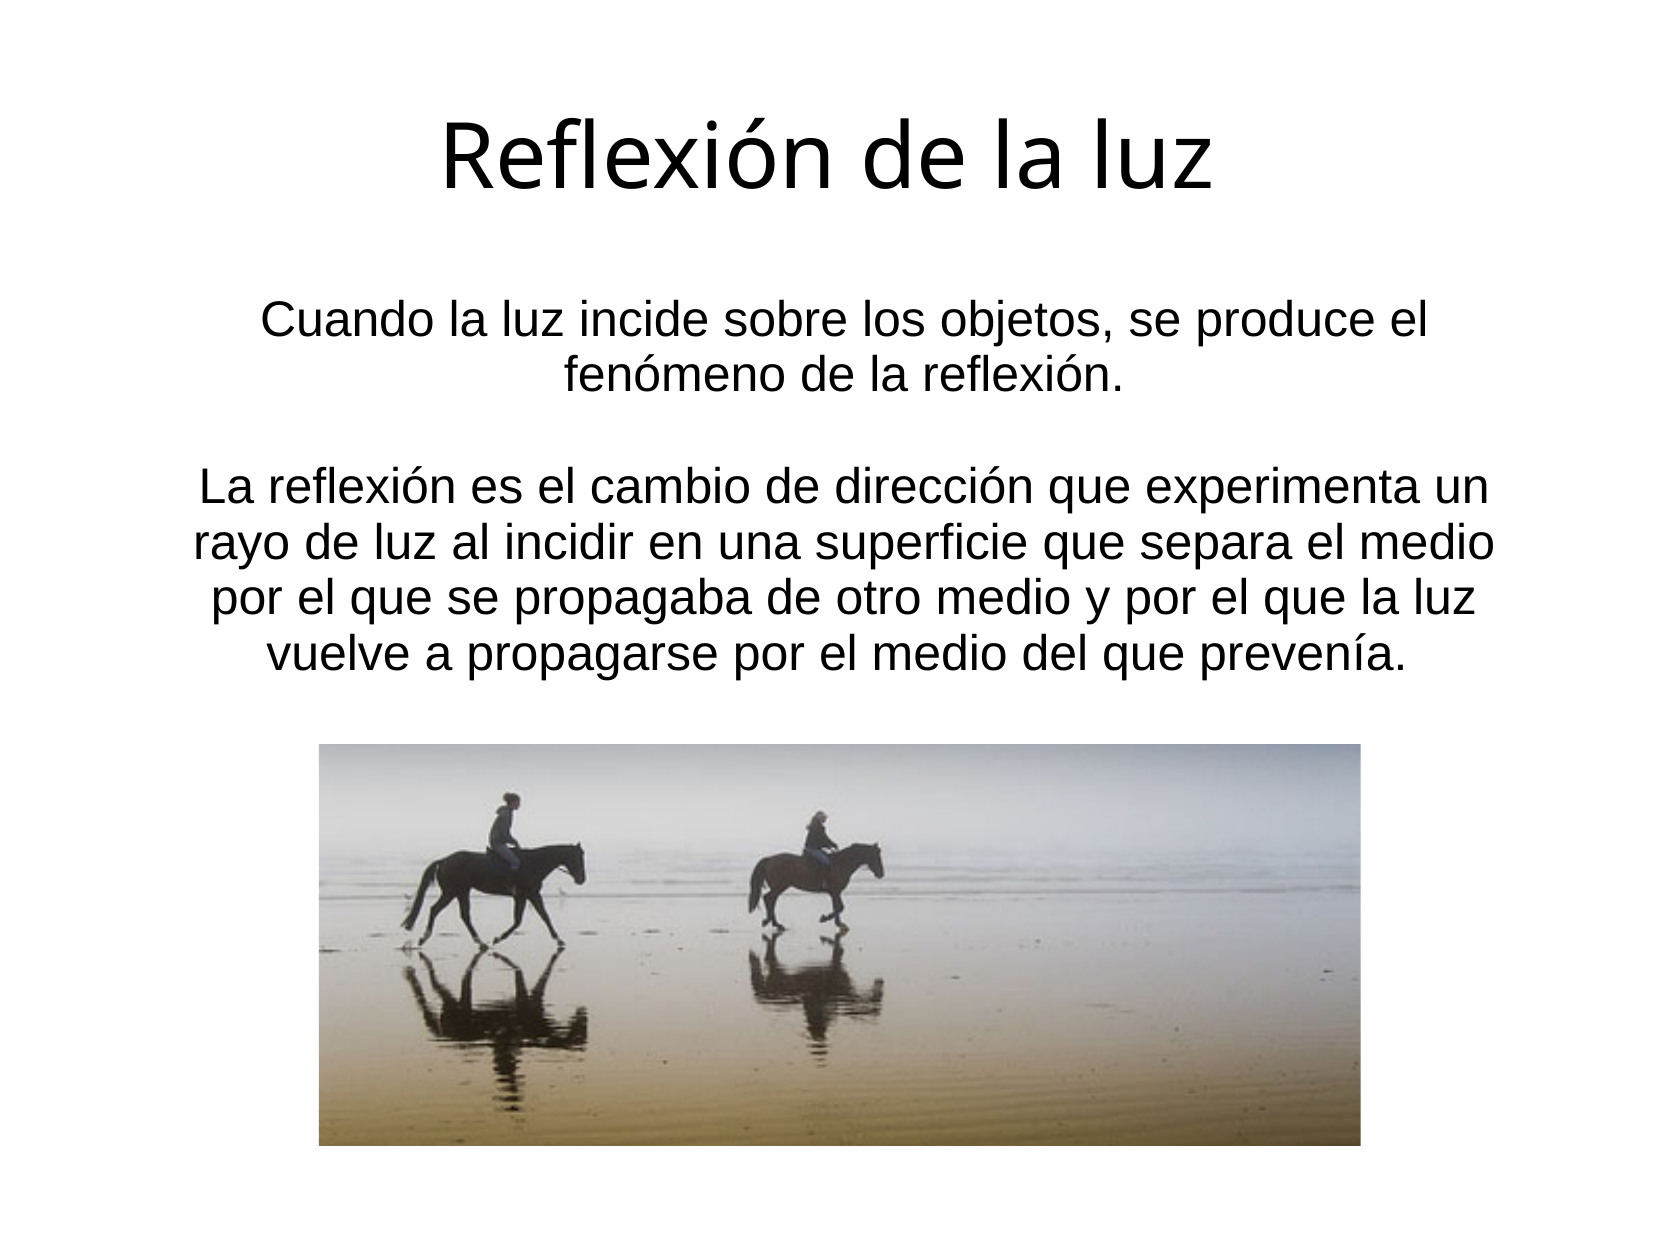

# Reflexión de la luz
Cuando la luz incide sobre los objetos, se produce el fenómeno de la reflexión.
La reflexión es el cambio de dirección que experimenta un rayo de luz al incidir en una superficie que separa el medio por el que se propagaba de otro medio y por el que la luz vuelve a propagarse por el medio del que prevenía.